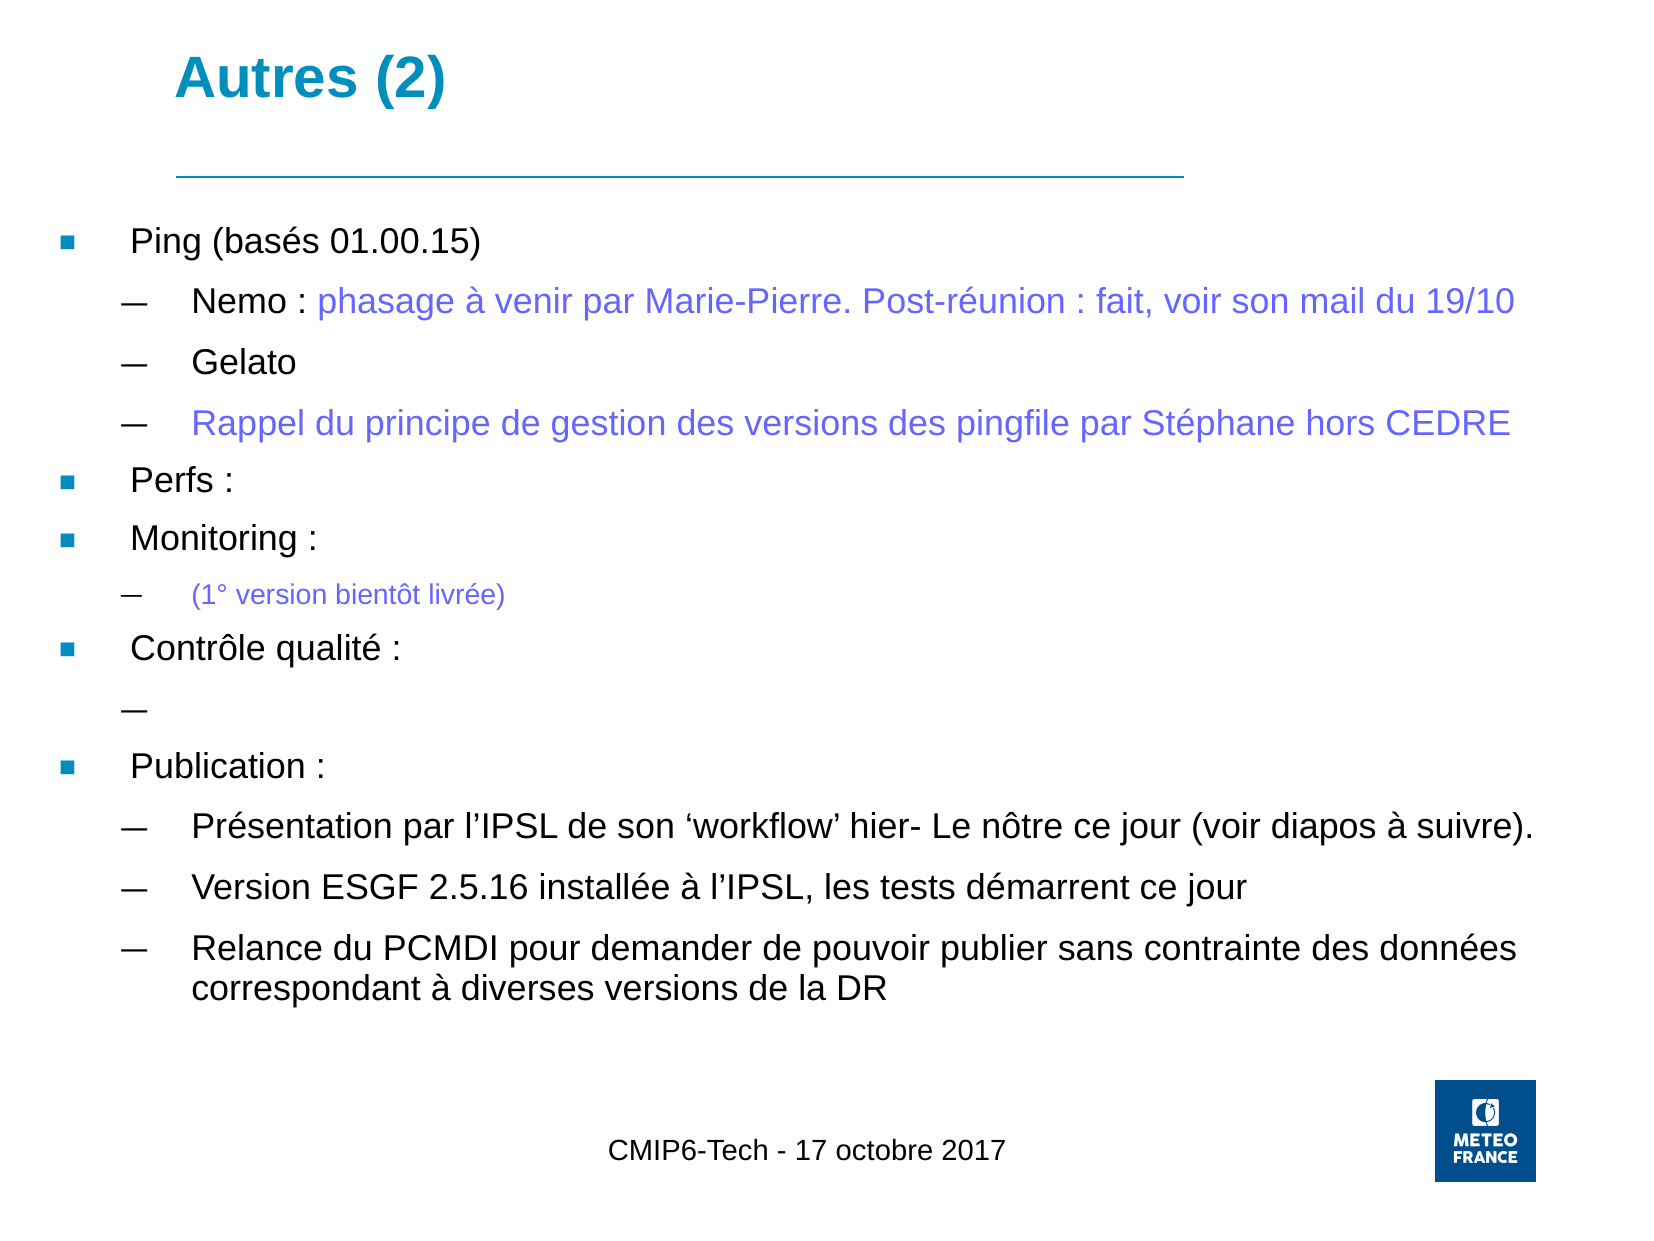

# Autres (2)
Ping (basés 01.00.15)
Nemo : phasage à venir par Marie-Pierre. Post-réunion : fait, voir son mail du 19/10
Gelato
Rappel du principe de gestion des versions des pingfile par Stéphane hors CEDRE
Perfs :
Monitoring :
(1° version bientôt livrée)
Contrôle qualité :
Publication :
Présentation par l’IPSL de son ‘workflow’ hier- Le nôtre ce jour (voir diapos à suivre).
Version ESGF 2.5.16 installée à l’IPSL, les tests démarrent ce jour
Relance du PCMDI pour demander de pouvoir publier sans contrainte des données correspondant à diverses versions de la DR
CMIP6-Tech - 17 octobre 2017